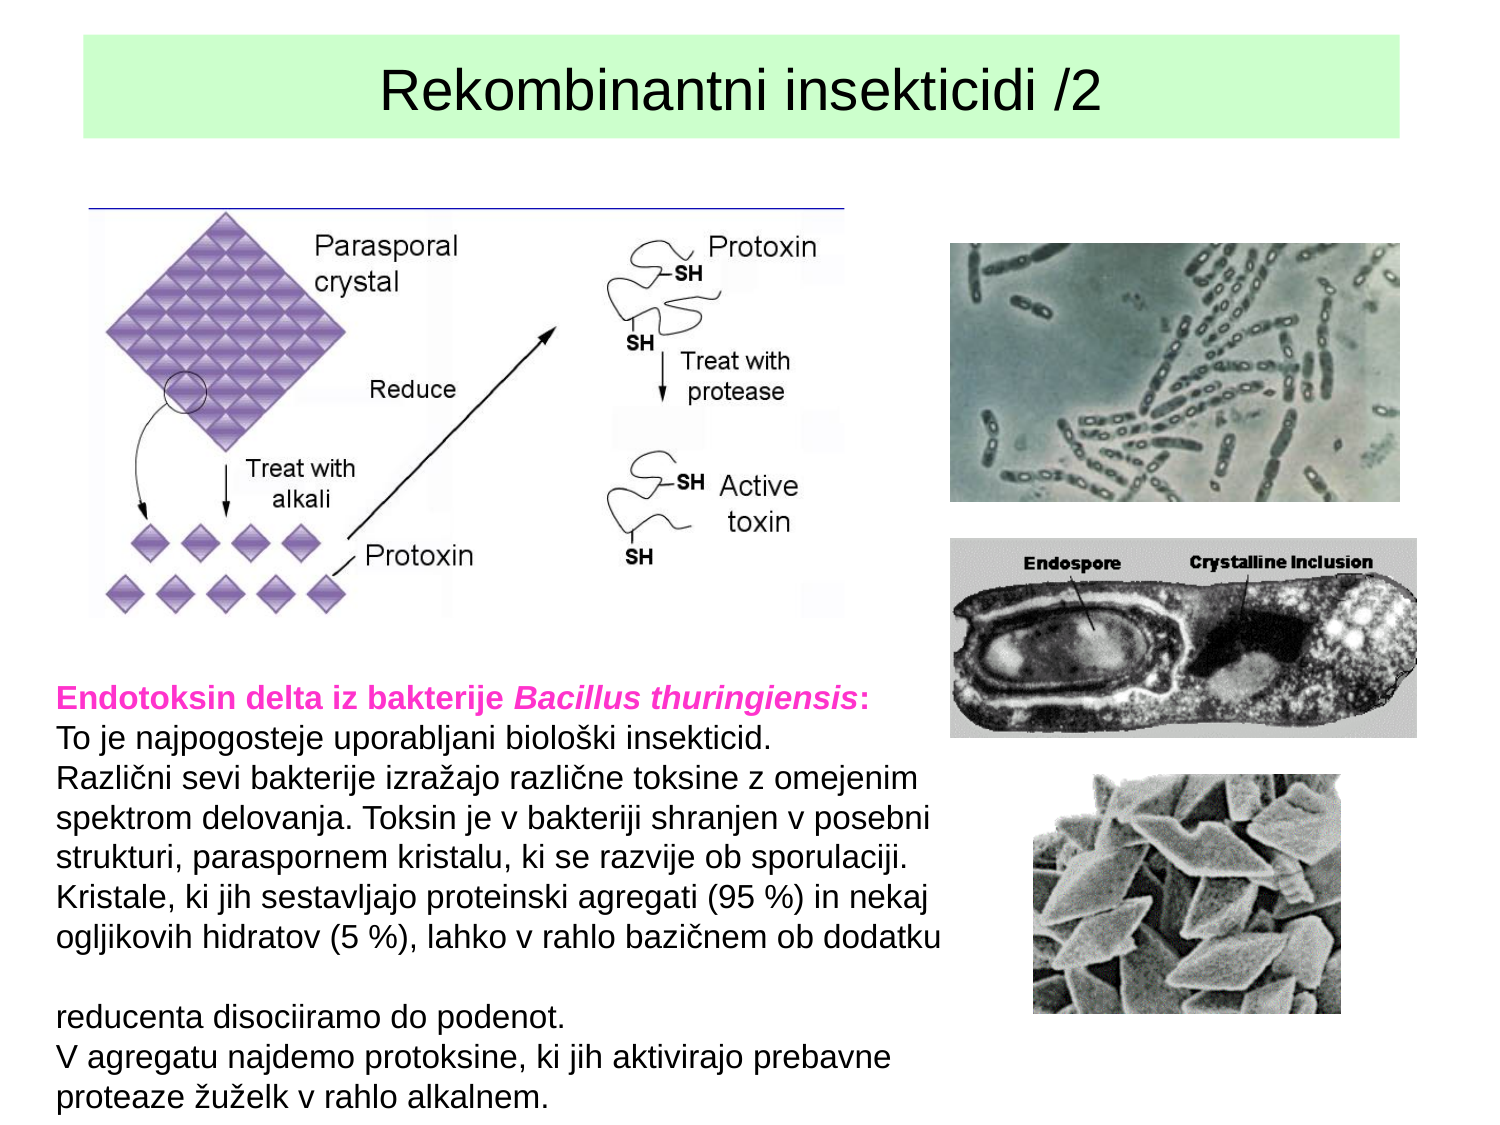

Rekombinantni insekticidi /2
Endotoksin delta iz bakterije Bacillus thuringiensis:
To je najpogosteje uporabljani biološki insekticid.
Različni sevi bakterije izražajo različne toksine z omejenim
spektrom delovanja. Toksin je v bakteriji shranjen v posebni
strukturi, paraspornem kristalu, ki se razvije ob sporulaciji.
Kristale, ki jih sestavljajo proteinski agregati (95 %) in nekaj
ogljikovih hidratov (5 %), lahko v rahlo bazičnem ob dodatku
reducenta disociiramo do podenot.
V agregatu najdemo protoksine, ki jih aktivirajo prebavne
proteaze žuželk v rahlo alkalnem.